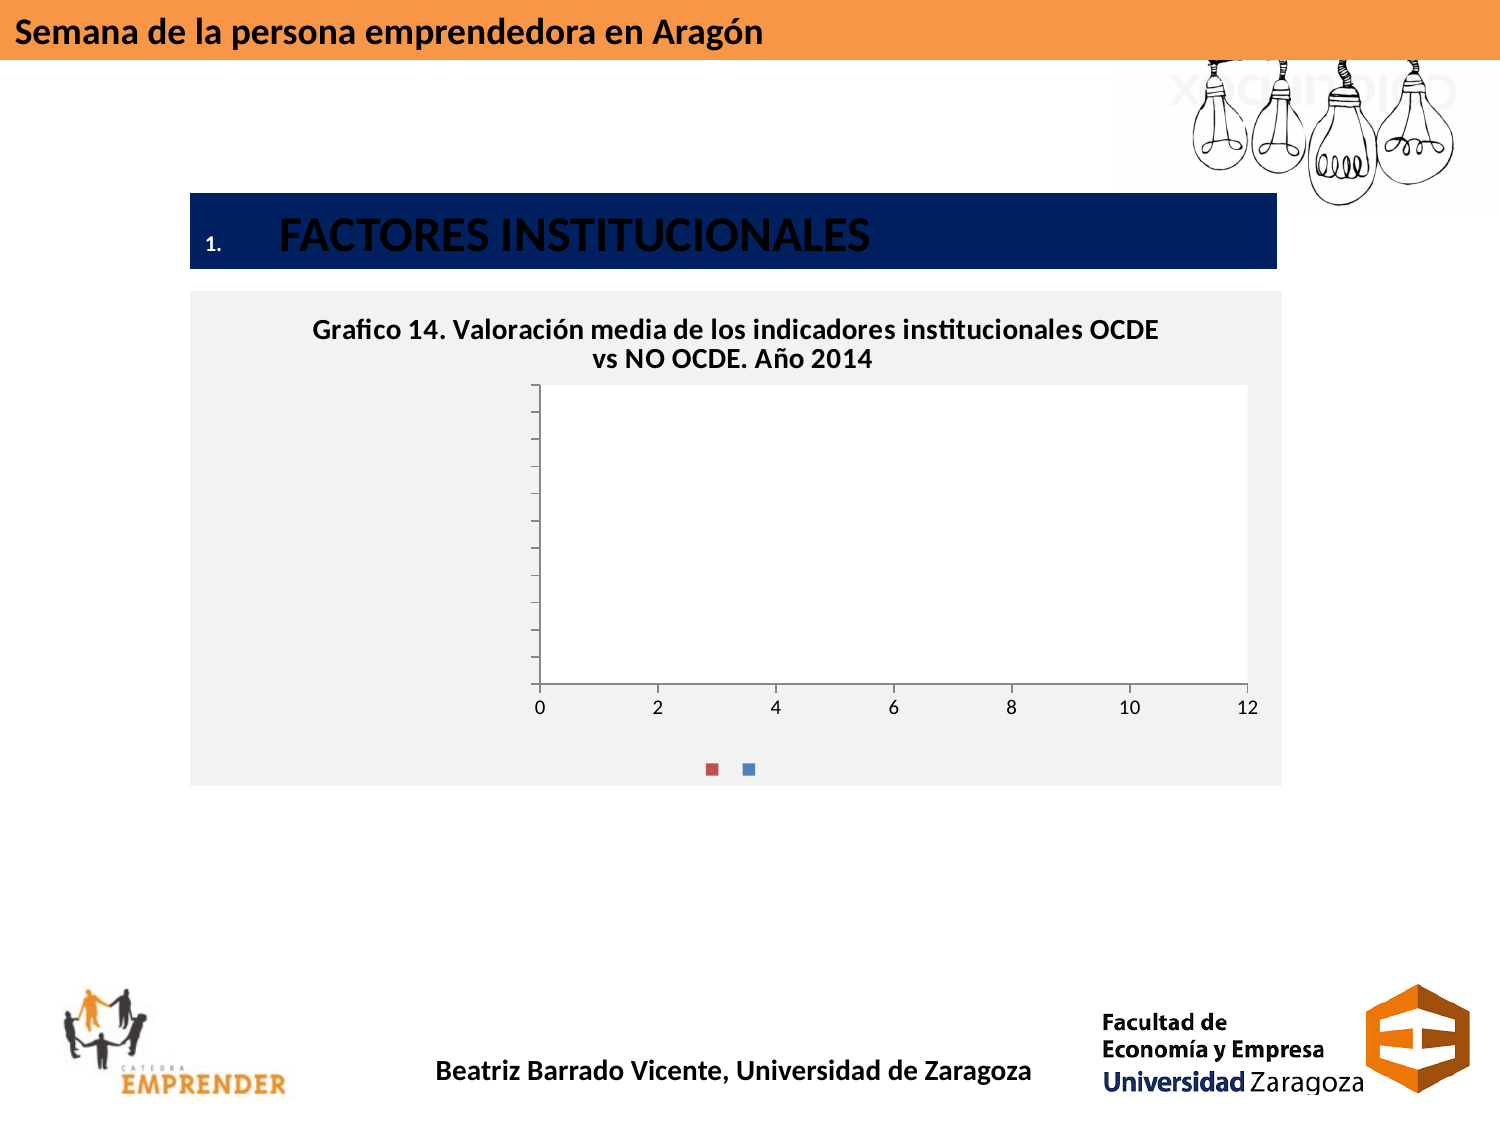

Semana de la persona emprendedora en Aragón
FACTORES INSTITUCIONALES
### Chart: Grafico 14. Valoración media de los indicadores institucionales OCDE vs NO OCDE. Año 2014
| Category | | |
|---|---|---|
Beatriz Barrado Vicente, Universidad de Zaragoza